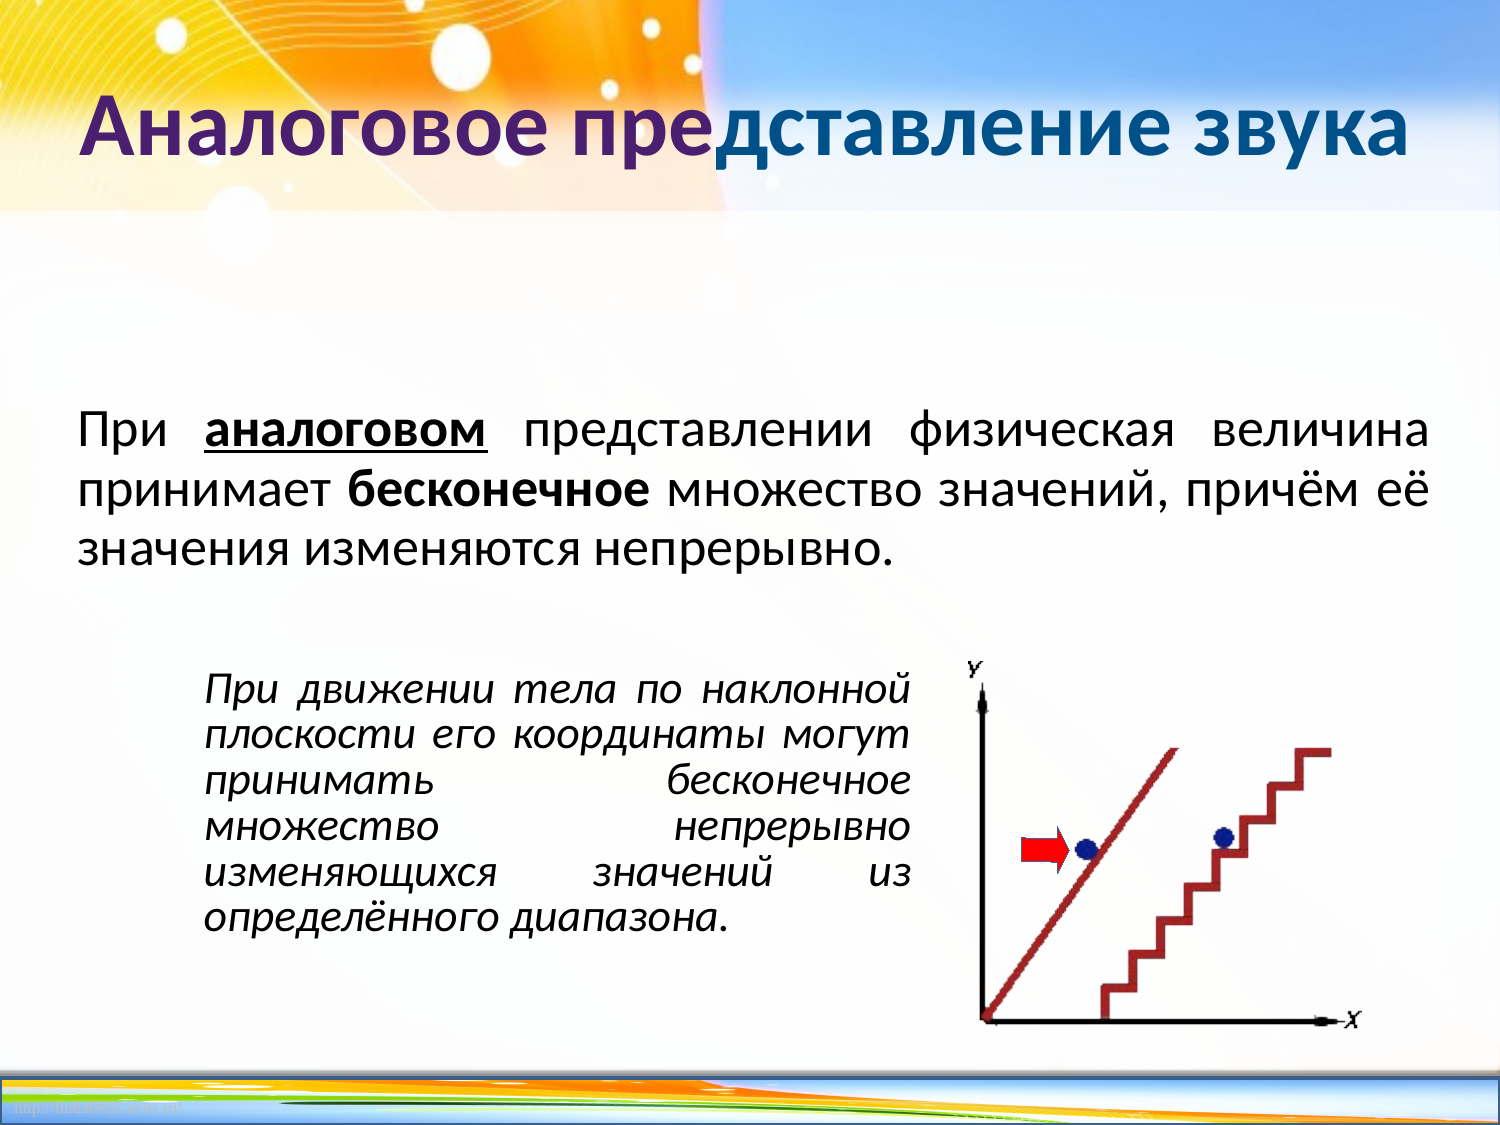

# Аналоговое представление звука
При аналоговом представлении физическая величина принимает бесконечное множество значений, причём её значения изменяются непрерывно.
При движении тела по наклонной плоскости его координаты могут принимать бесконечное множество непрерывно изменяющихся значений из определённого диапазона.